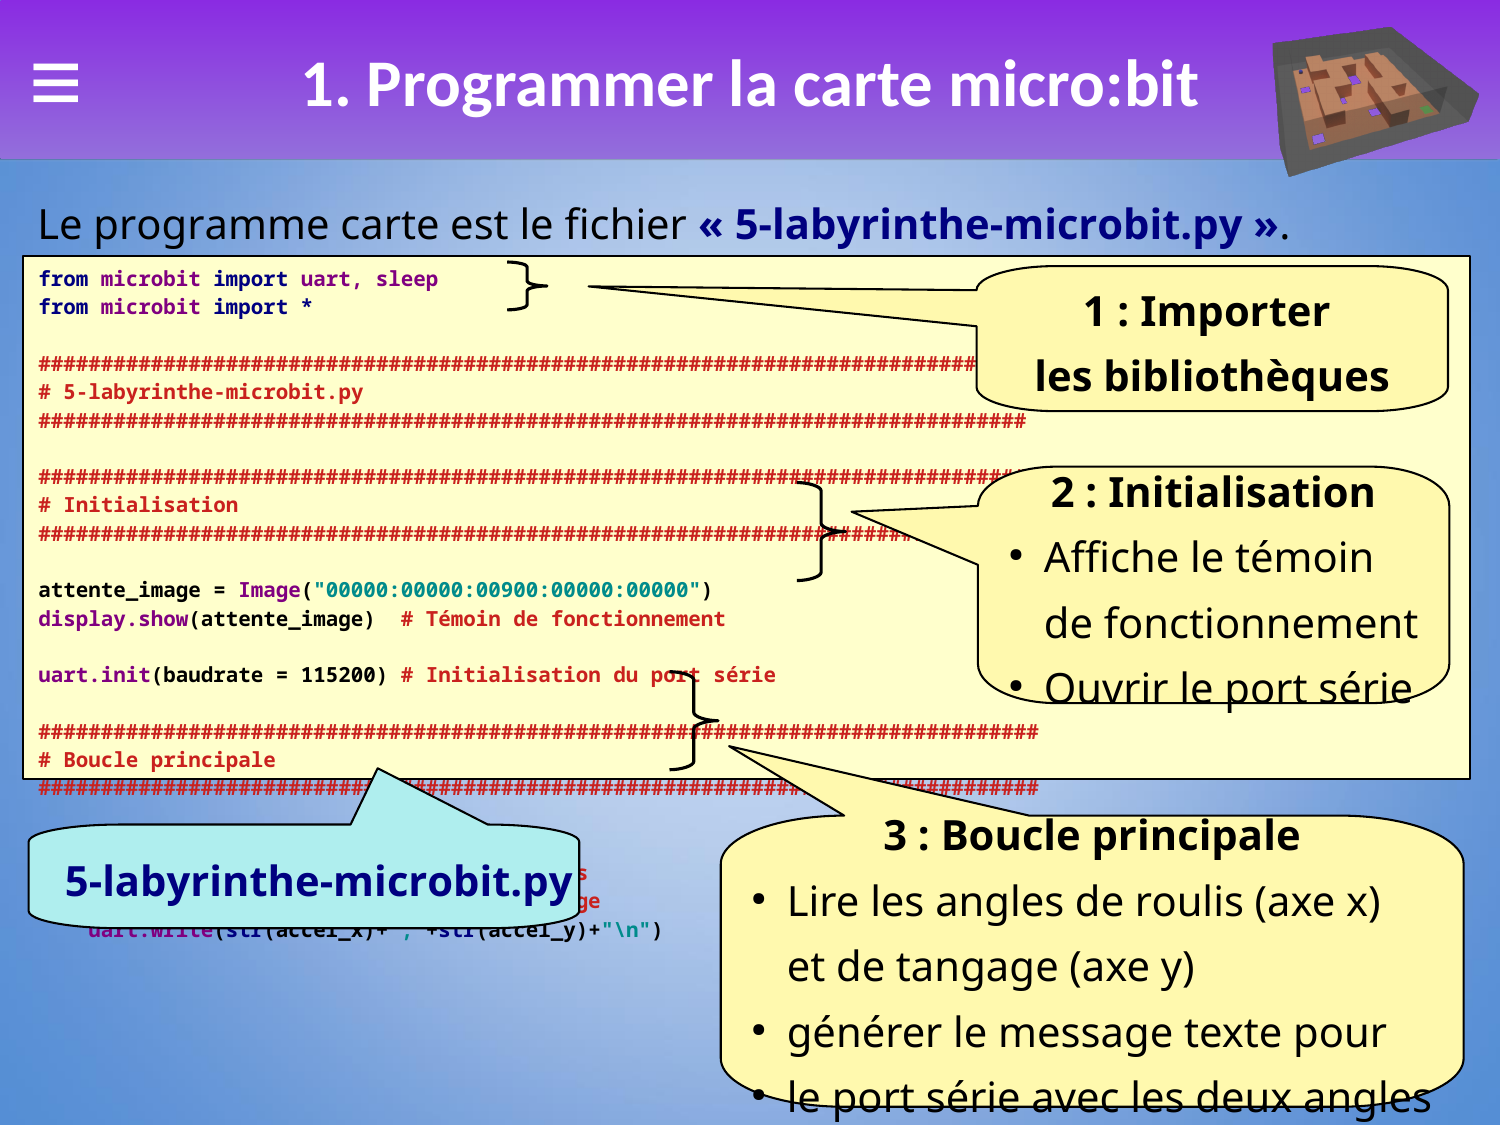

1. Programmer la carte micro:bit
≡
Le programme carte est le fichier « 5-labyrinthe-microbit.py ».
from microbit import uart, sleep
from microbit import *
###############################################################################
# 5-labyrinthe-microbit.py
###############################################################################
###############################################################################
# Initialisation
###############################################################################
attente_image = Image("00000:00000:00900:00000:00000")
display.show(attente_image) # Témoin de fonctionnement
uart.init(baudrate = 115200) # Initialisation du port série
################################################################################
# Boucle principale
################################################################################
while True:
 accel_x = accelerometer.get_x() # Roulis
 accel_y = accelerometer.get_y() # Tangage
 uart.write(str(accel_x)+","+str(accel_y)+"\n")
1 : Importer
les bibliothèques
2 : Initialisation
Affiche le témoin
de fonctionnement
Ouvrir le port série
3 : Boucle principale
Lire les angles de roulis (axe x)
et de tangage (axe y)
générer le message texte pour
le port série avec les deux angles
5-labyrinthe-microbit.py